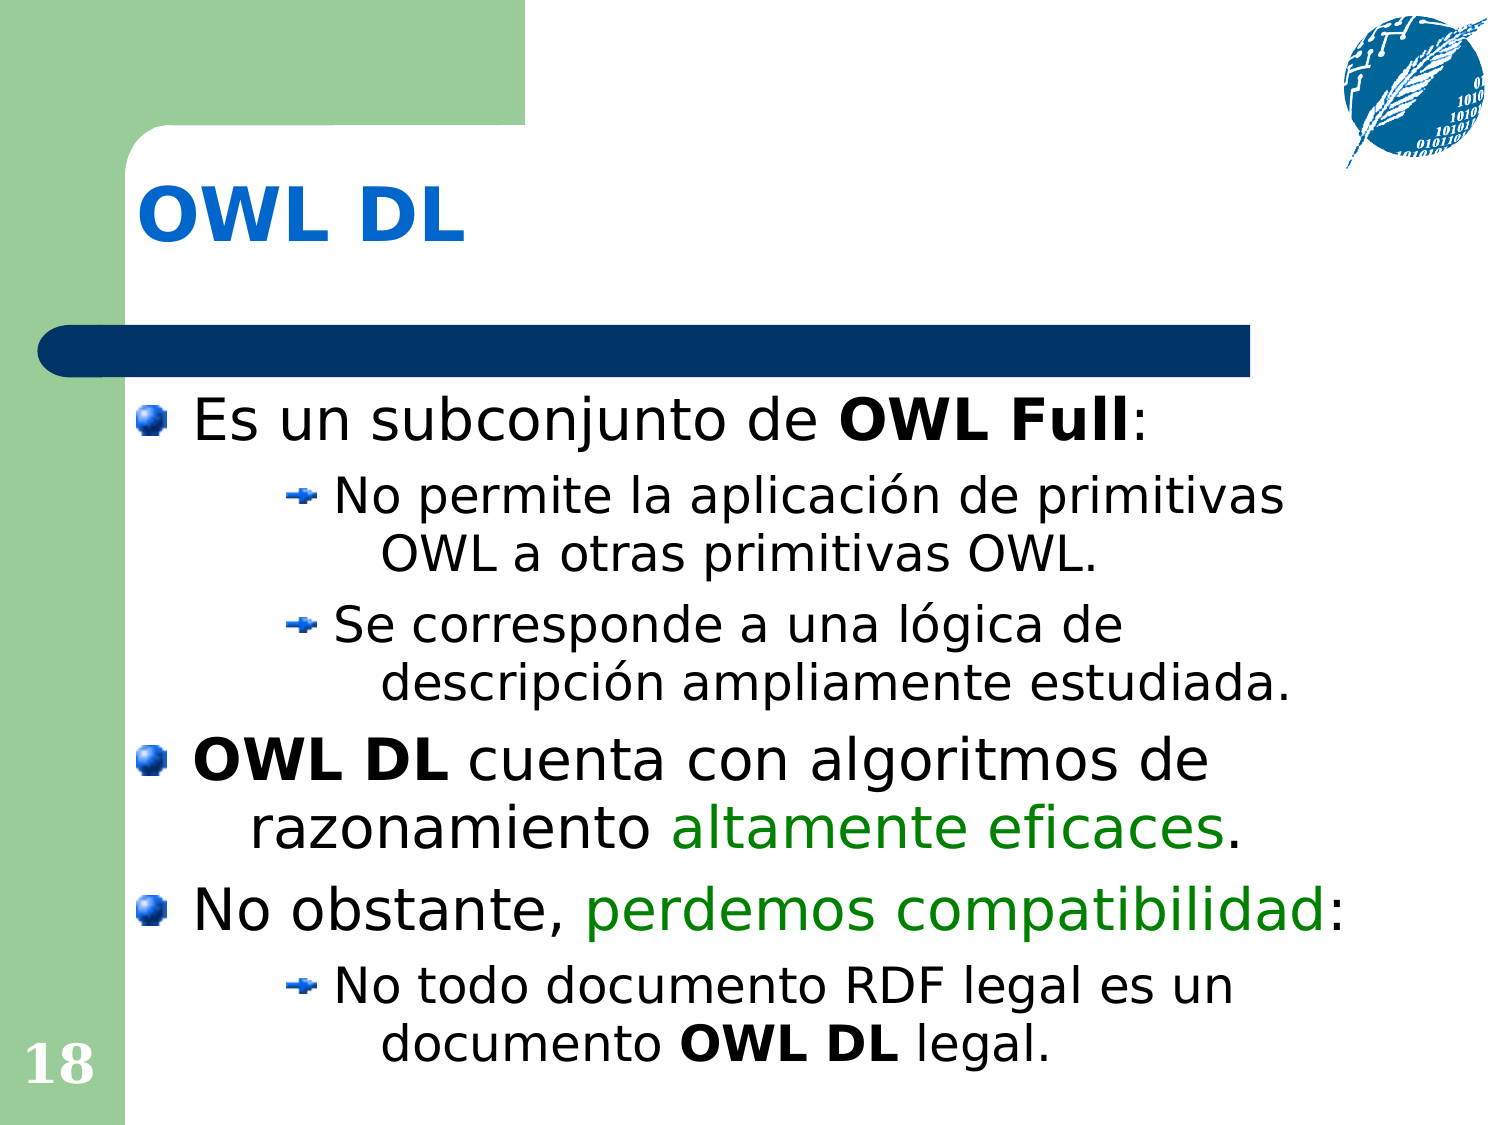

# OWL DL
Es un subconjunto de OWL Full:
No permite la aplicación de primitivas OWL a otras primitivas OWL.
Se corresponde a una lógica de descripción ampliamente estudiada.
OWL DL cuenta con algoritmos de razonamiento altamente eficaces.
No obstante, perdemos compatibilidad:
No todo documento RDF legal es un documento OWL DL legal.
18